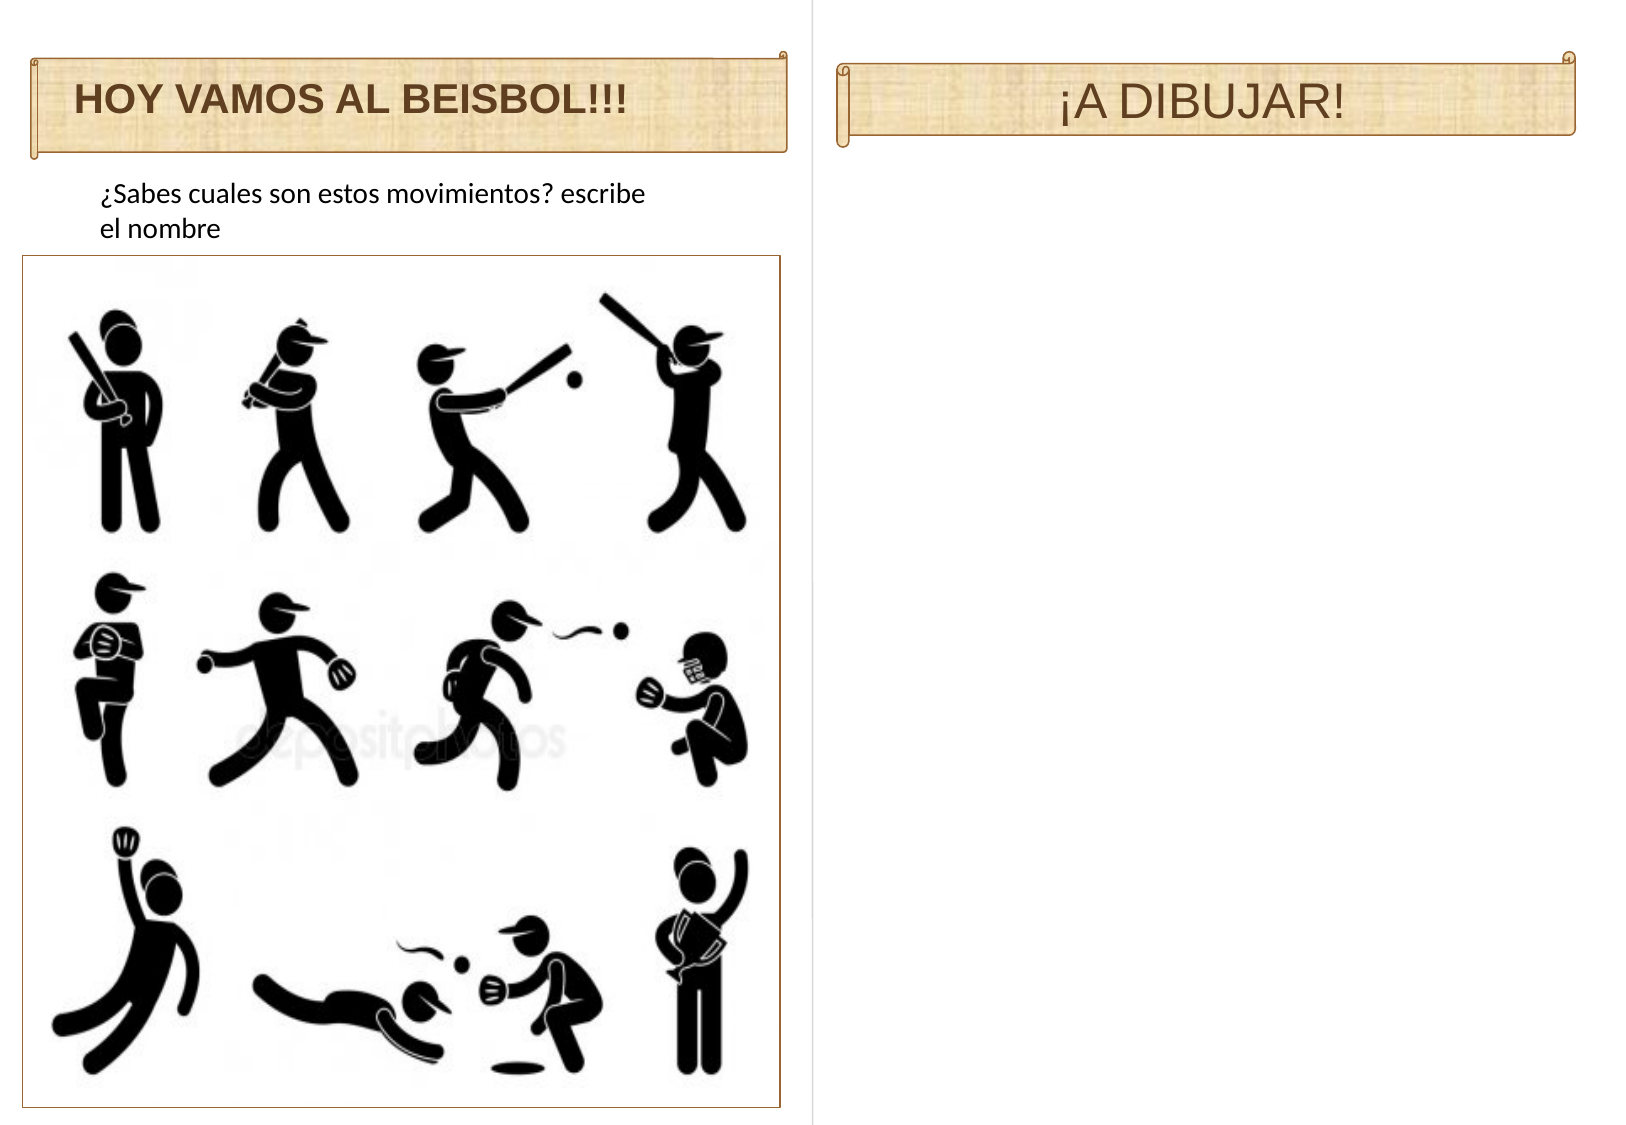

¡A DIBUJAR!
HOY VAMOS AL BEISBOL!!!
¿Sabes cuales son estos movimientos? escribe el nombre